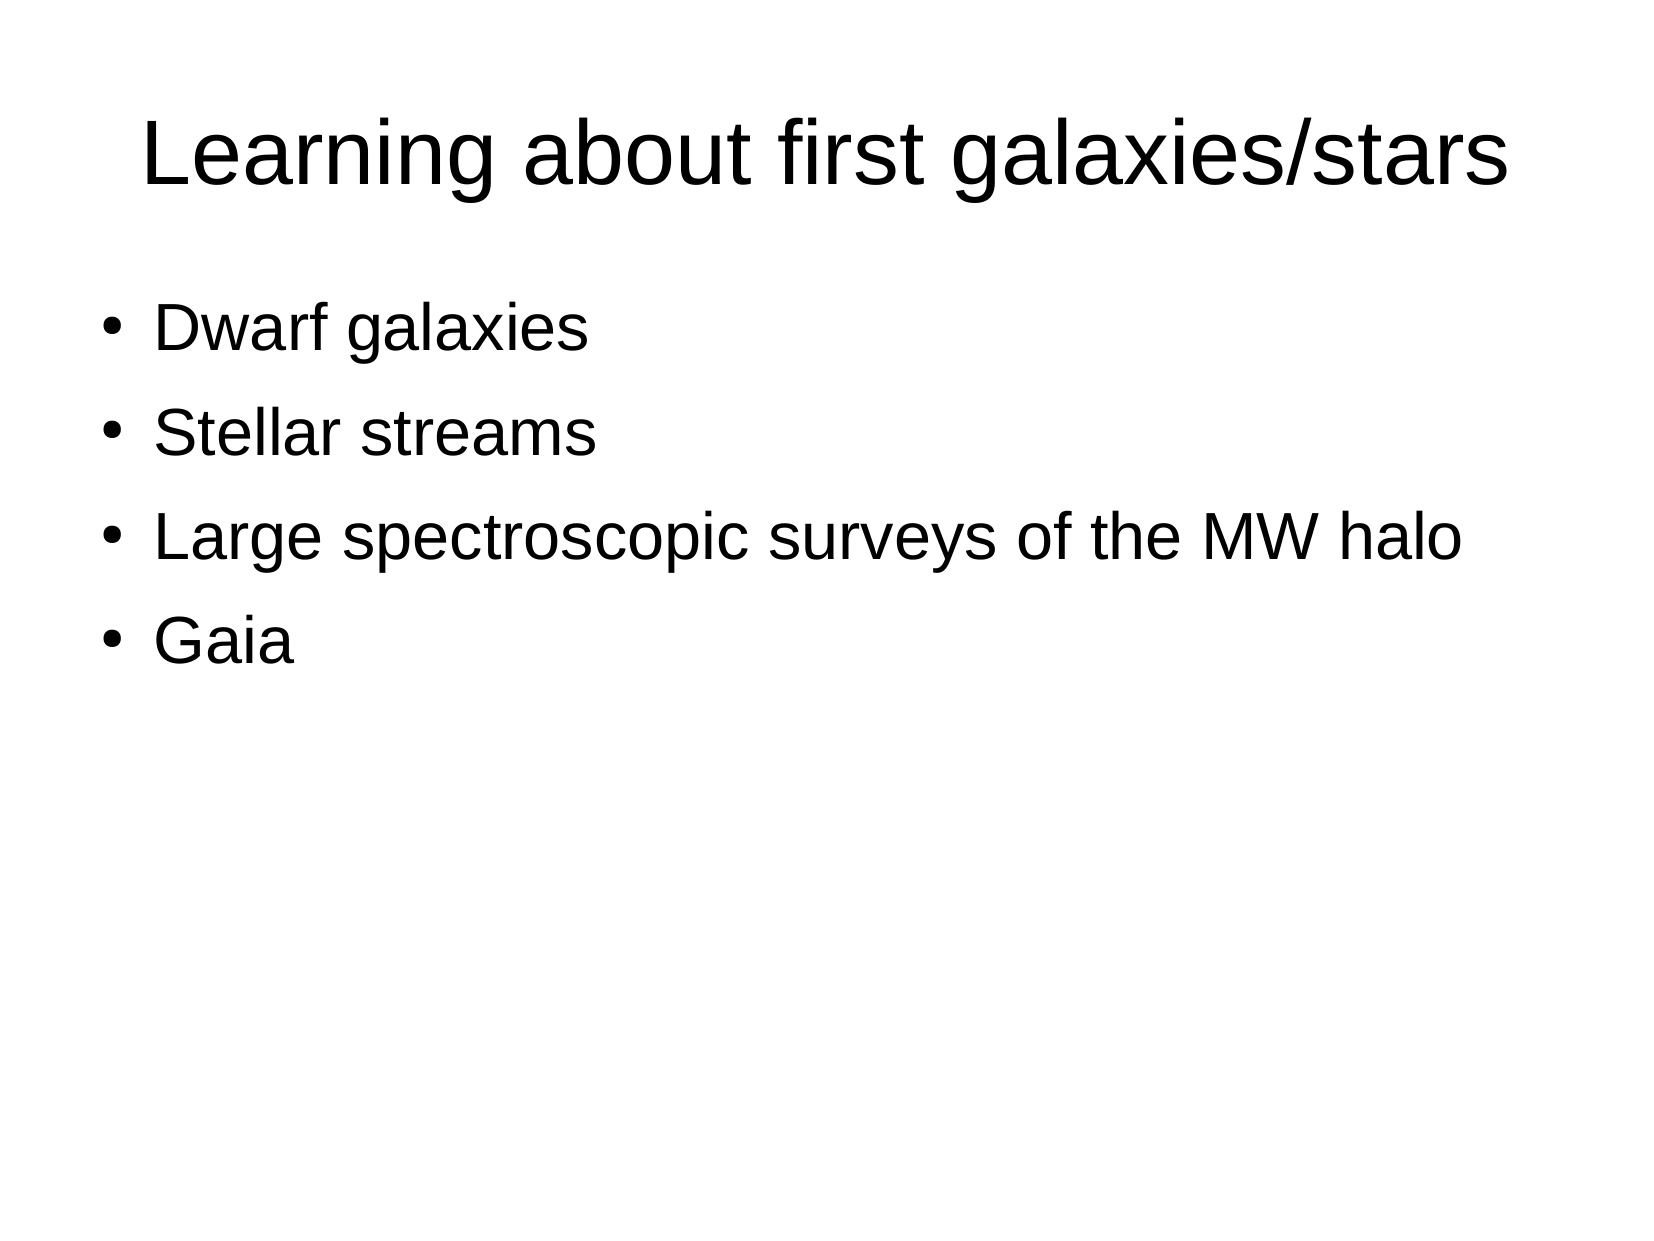

# Learning about first galaxies/stars
Dwarf galaxies
Stellar streams
Large spectroscopic surveys of the MW halo
Gaia